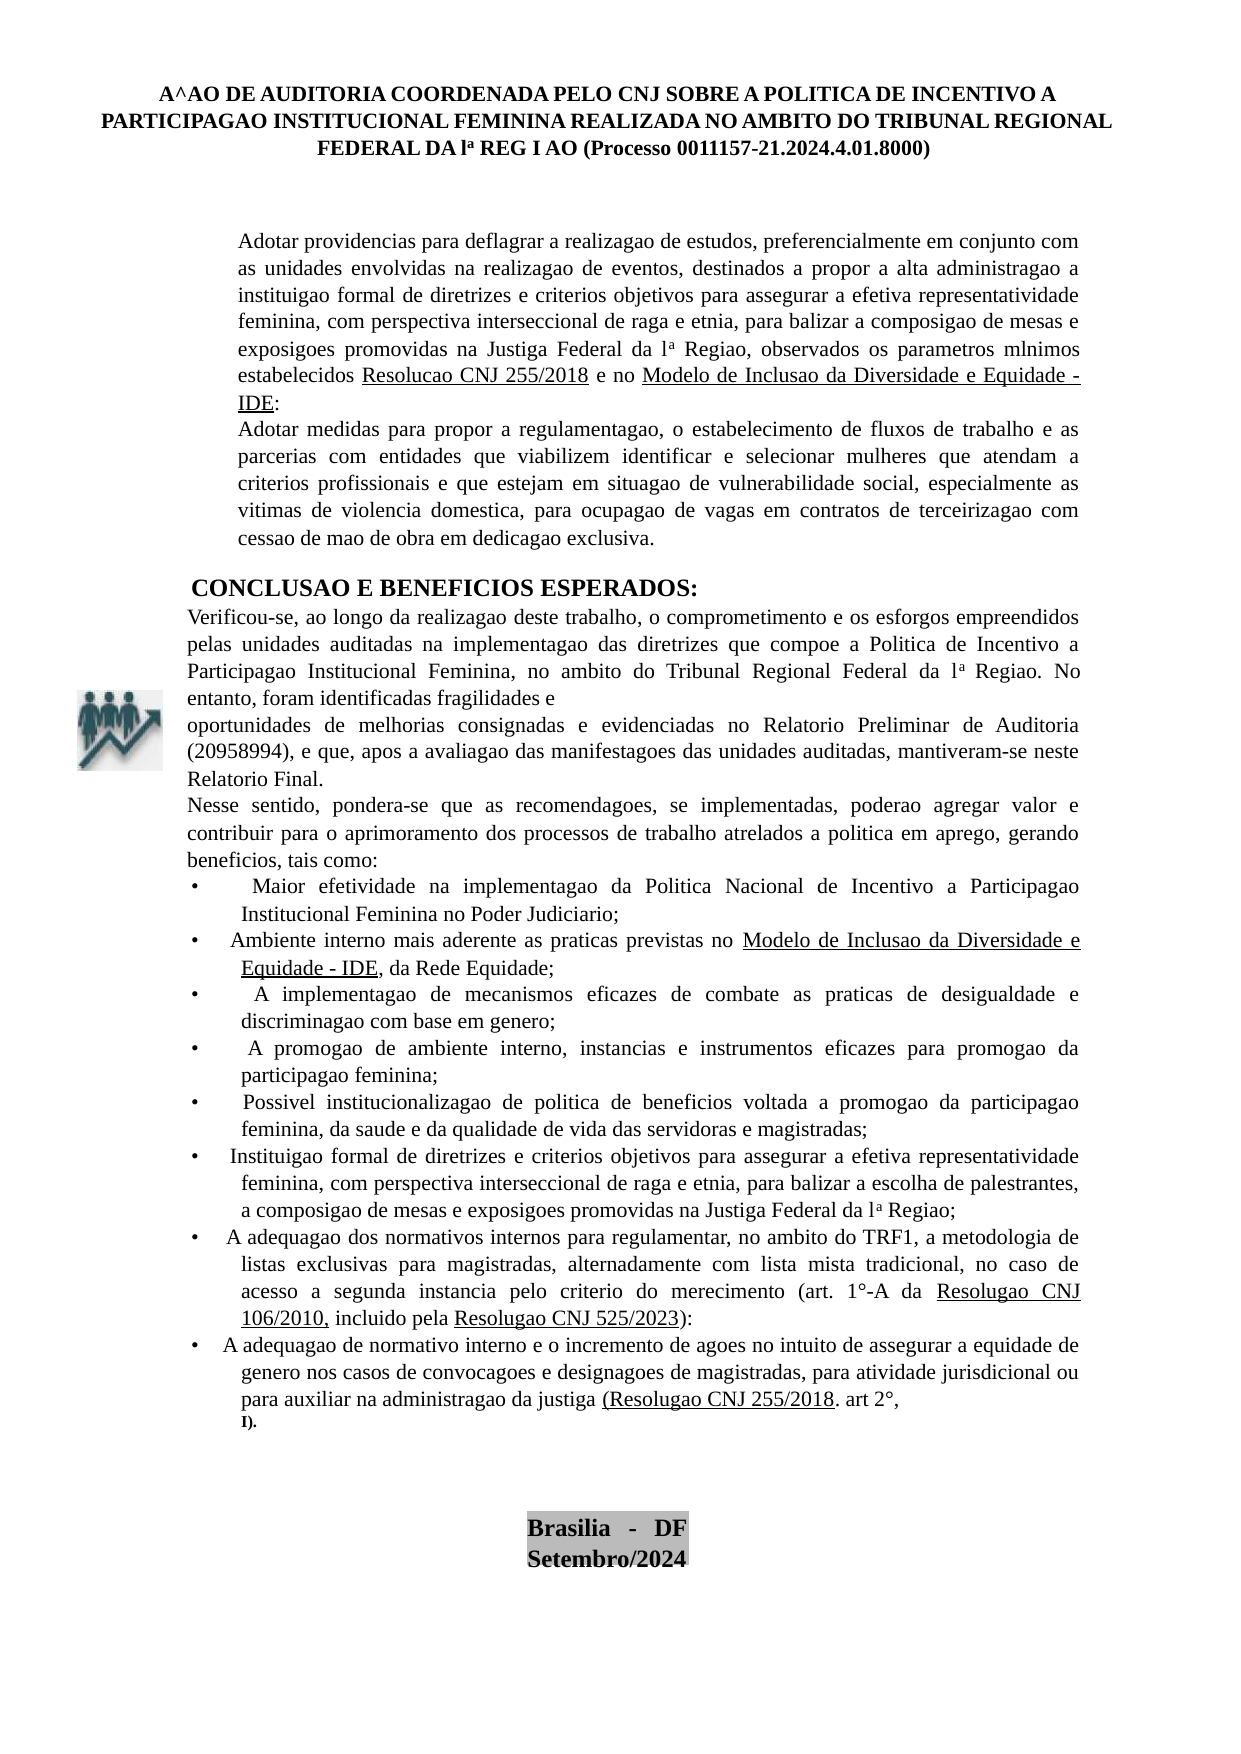

A^AO DE AUDITORIA COORDENADA PELO CNJ SOBRE A POLITICA DE INCENTIVO A PARTICIPAGAO INSTITUCIONAL FEMININA REALIZADA NO AMBITO DO TRIBUNAL REGIONAL
FEDERAL DA la REG I AO (Processo 0011157-21.2024.4.01.8000)
Adotar providencias para deflagrar a realizagao de estudos, preferencialmente em conjunto com as unidades envolvidas na realizagao de eventos, destinados a propor a alta administragao a instituigao formal de diretrizes e criterios objetivos para assegurar a efetiva representatividade feminina, com perspectiva interseccional de raga e etnia, para balizar a composigao de mesas e exposigoes promovidas na Justiga Federal da la Regiao, observados os parametros mlnimos estabelecidos Resolucao CNJ 255/2018 e no Modelo de Inclusao da Diversidade e Equidade - IDE:
Adotar medidas para propor a regulamentagao, o estabelecimento de fluxos de trabalho e as parcerias com entidades que viabilizem identificar e selecionar mulheres que atendam a criterios profissionais e que estejam em situagao de vulnerabilidade social, especialmente as vitimas de violencia domestica, para ocupagao de vagas em contratos de terceirizagao com cessao de mao de obra em dedicagao exclusiva.
CONCLUSAO E BENEFICIOS ESPERADOS:
Verificou-se, ao longo da realizagao deste trabalho, o comprometimento e os esforgos empreendidos pelas unidades auditadas na implementagao das diretrizes que compoe a Politica de Incentivo a Participagao Institucional Feminina, no ambito do Tribunal Regional Federal da la Regiao. No entanto, foram identificadas fragilidades e
oportunidades de melhorias consignadas e evidenciadas no Relatorio Preliminar de Auditoria (20958994), e que, apos a avaliagao das manifestagoes das unidades auditadas, mantiveram-se neste Relatorio Final.
Nesse sentido, pondera-se que as recomendagoes, se implementadas, poderao agregar valor e contribuir para o aprimoramento dos processos de trabalho atrelados a politica em aprego, gerando beneficios, tais como:
• Maior efetividade na implementagao da Politica Nacional de Incentivo a Participagao Institucional Feminina no Poder Judiciario;
• Ambiente interno mais aderente as praticas previstas no Modelo de Inclusao da Diversidade e Equidade - IDE, da Rede Equidade;
• A implementagao de mecanismos eficazes de combate as praticas de desigualdade e discriminagao com base em genero;
• A promogao de ambiente interno, instancias e instrumentos eficazes para promogao da participagao feminina;
• Possivel institucionalizagao de politica de beneficios voltada a promogao da participagao feminina, da saude e da qualidade de vida das servidoras e magistradas;
• Instituigao formal de diretrizes e criterios objetivos para assegurar a efetiva representatividade feminina, com perspectiva interseccional de raga e etnia, para balizar a escolha de palestrantes, a composigao de mesas e exposigoes promovidas na Justiga Federal da la Regiao;
• A adequagao dos normativos internos para regulamentar, no ambito do TRF1, a metodologia de listas exclusivas para magistradas, alternadamente com lista mista tradicional, no caso de acesso a segunda instancia pelo criterio do merecimento (art. 1°-A da Resolugao CNJ 106/2010, incluido pela Resolugao CNJ 525/2023):
• A adequagao de normativo interno e o incremento de agoes no intuito de assegurar a equidade de genero nos casos de convocagoes e designagoes de magistradas, para atividade jurisdicional ou para auxiliar na administragao da justiga (Resolugao CNJ 255/2018. art 2°,
I).
Brasilia - DF Setembro/2024